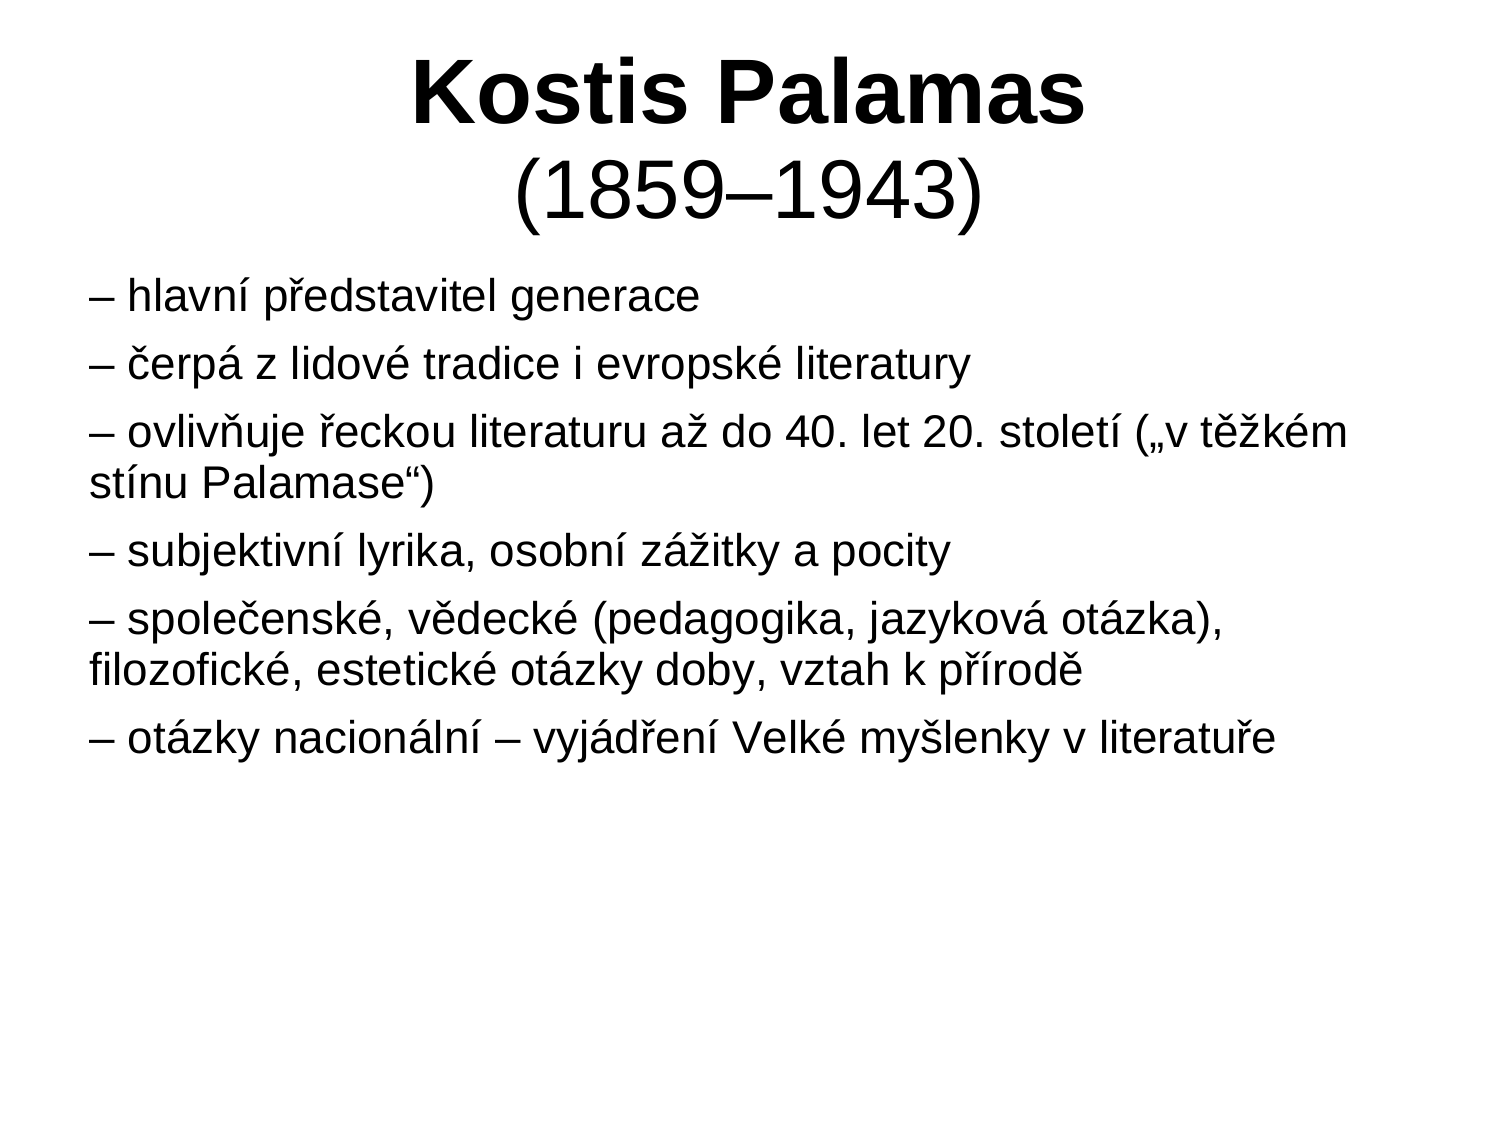

# Kostis Palamas (1859–1943)
– hlavní představitel generace
– čerpá z lidové tradice i evropské literatury
– ovlivňuje řeckou literaturu až do 40. let 20. století („v těžkém stínu Palamase“)
– subjektivní lyrika, osobní zážitky a pocity
– společenské, vědecké (pedagogika, jazyková otázka), filozofické, estetické otázky doby, vztah k přírodě
– otázky nacionální – vyjádření Velké myšlenky v literatuře